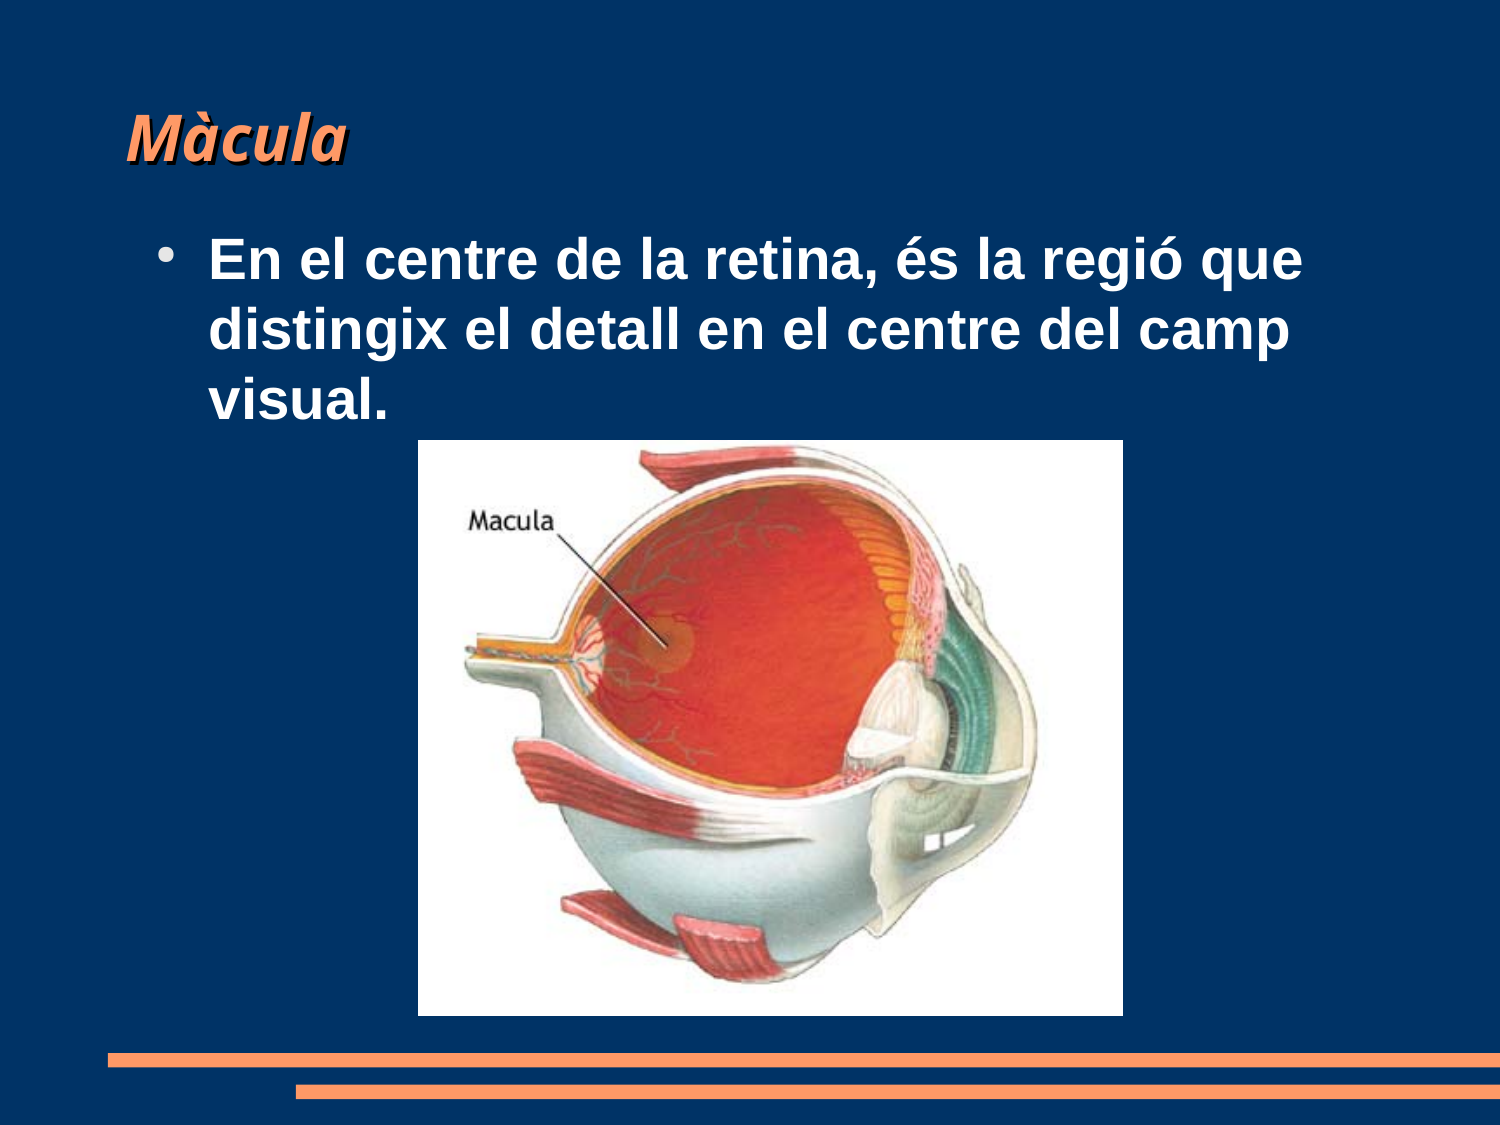

# Màcula
En el centre de la retina, és la regió que distingix el detall en el centre del camp visual.